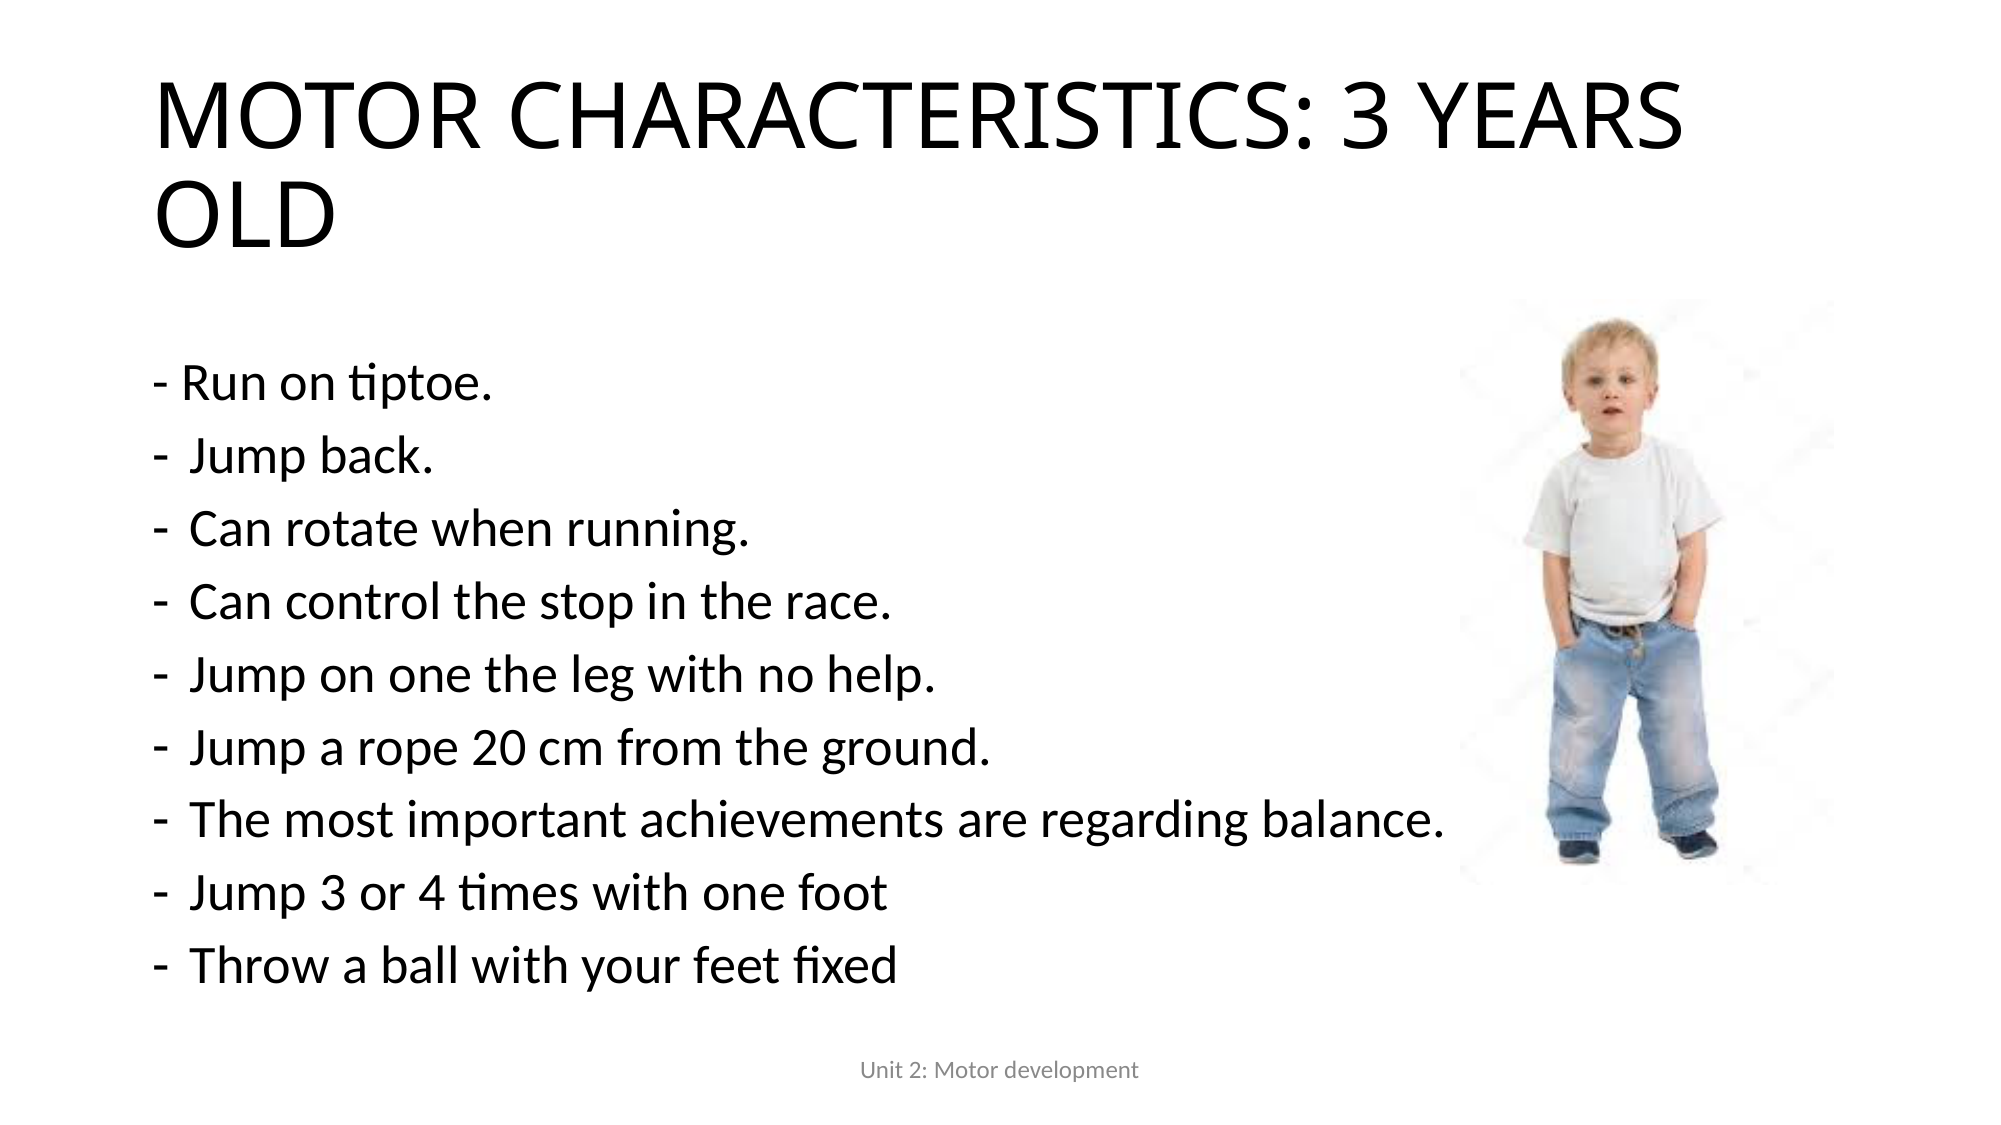

# MOTOR CHARACTERISTICS: 3 YEARS OLD
- Run on tiptoe.
Jump back.
Can rotate when running.
Can control the stop in the race.
Jump on one the leg with no help.
Jump a rope 20 cm from the ground.
The most important achievements are regarding balance.
Jump 3 or 4 times with one foot
Throw a ball with your feet fixed
Unit 2: Motor development